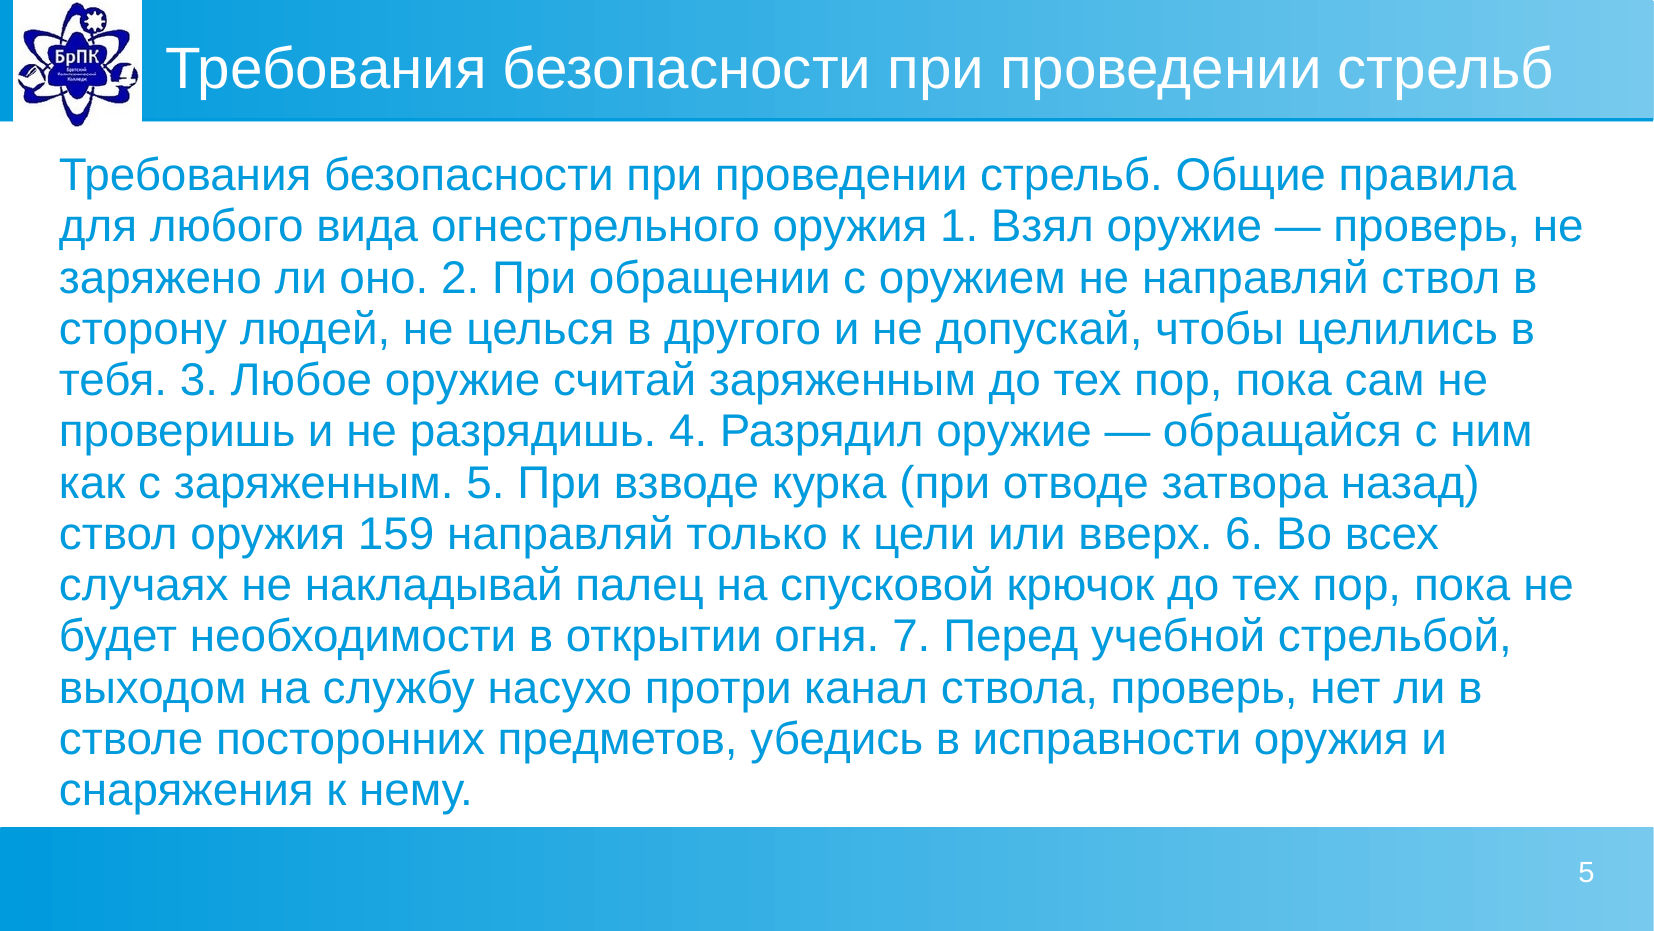

# Требования безопасности при проведении стрельб
Требования безопасности при проведении стрельб. Общие правила для любого вида огнестрельного оружия 1. Взял оружие — проверь, не заряжено ли оно. 2. При обращении с оружием не направляй ствол в сторону людей, не целься в другого и не допускай, чтобы целились в тебя. 3. Любое оружие считай заряженным до тех пор, пока сам не проверишь и не разрядишь. 4. Разрядил оружие — обращайся с ним как с заряженным. 5. При взводе курка (при отводе затвора назад) ствол оружия 159 направляй только к цели или вверх. 6. Во всех случаях не накладывай палец на спусковой крючок до тех пор, пока не будет необходимости в открытии огня. 7. Перед учебной стрельбой, выходом на службу насухо протри канал ствола, проверь, нет ли в стволе посторонних предметов, убедись в исправности оружия и снаряжения к нему.
5